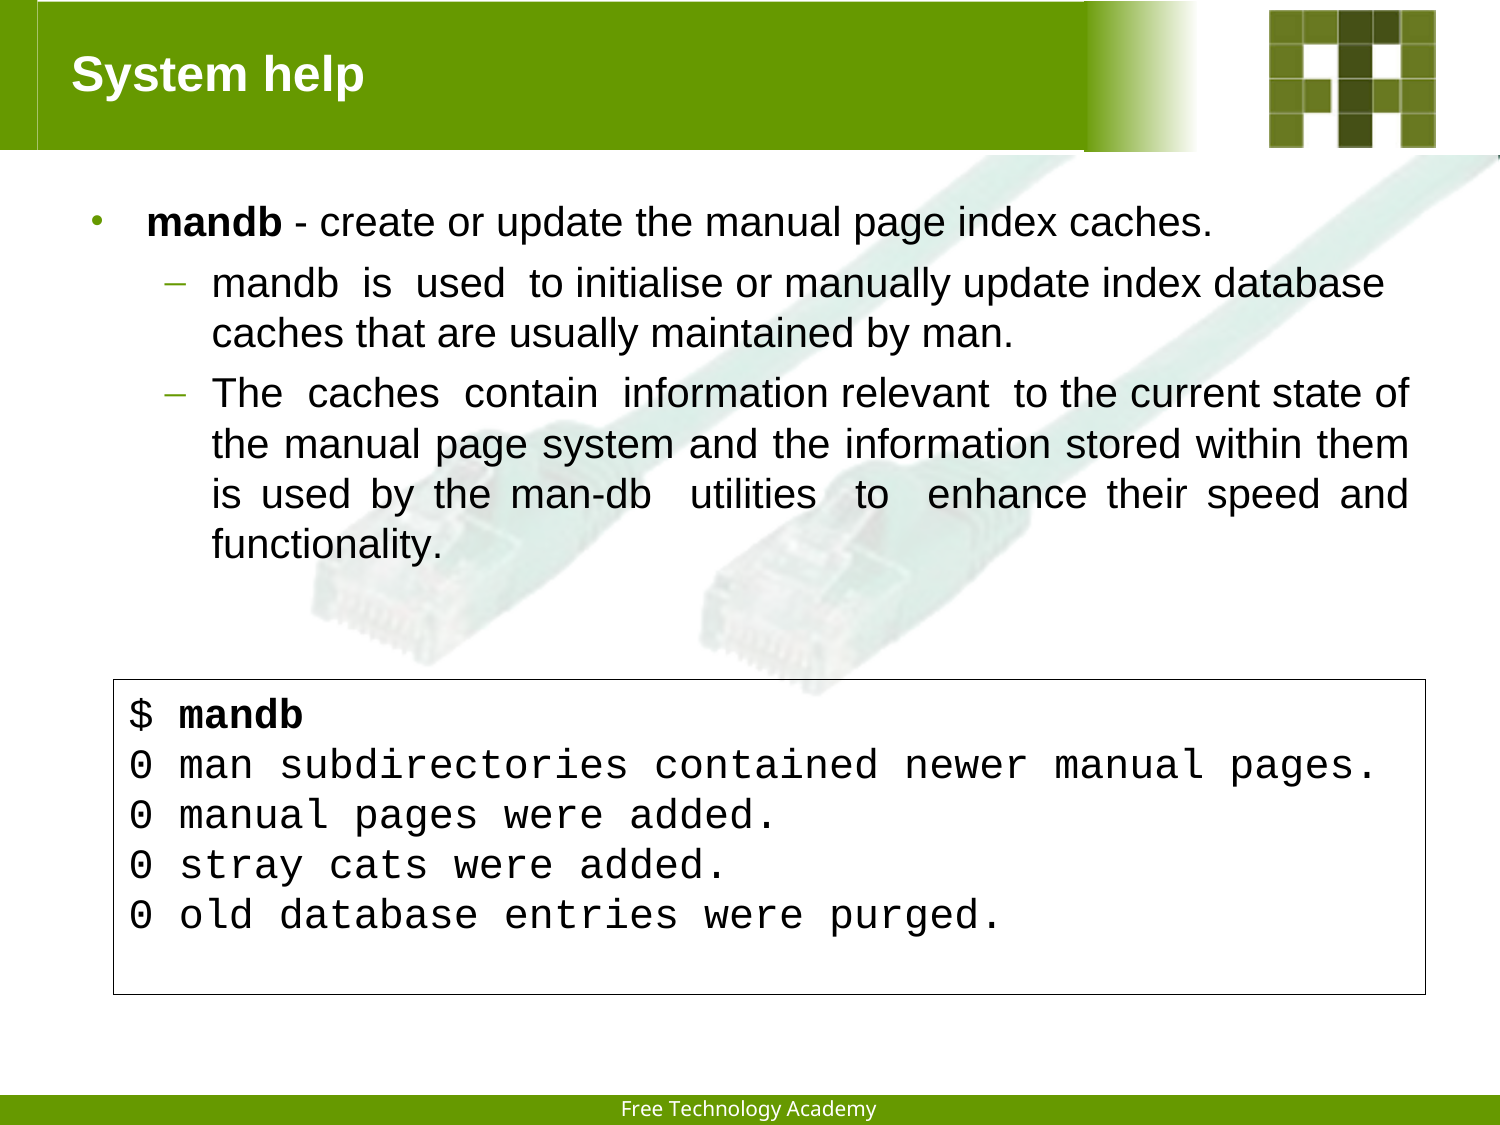

# System help
mandb - create or update the manual page index caches.
mandb is used to initialise or manually update index database caches that are usually maintained by man.
The caches contain information relevant to the current state of the manual page system and the information stored within them is used by the man-db utilities to enhance their speed and functionality.
$ mandb
0 man subdirectories contained newer manual pages.
0 manual pages were added.
0 stray cats were added.
0 old database entries were purged.